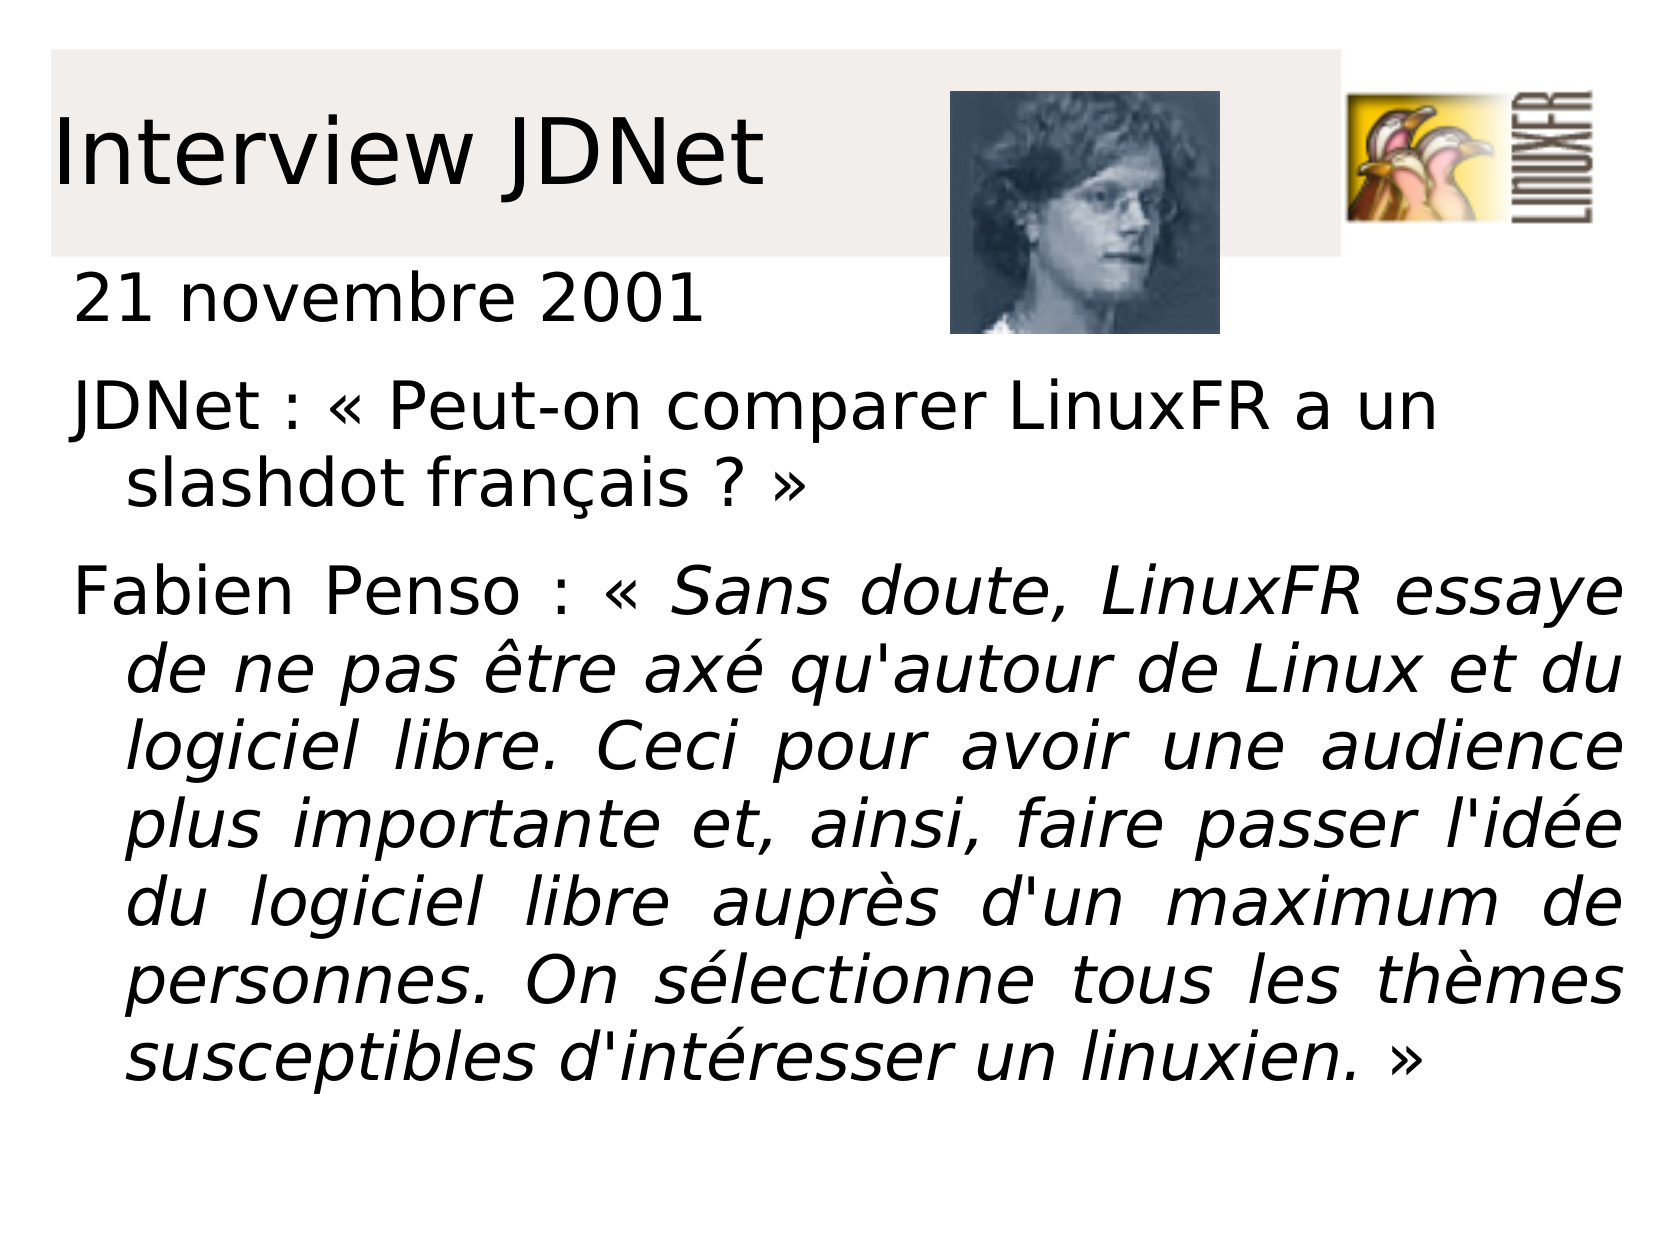

# Interview JDNet
21 novembre 2001
JDNet : « Peut-on comparer LinuxFR a un slashdot français ? »
Fabien Penso : « Sans doute, LinuxFR essaye de ne pas être axé qu'autour de Linux et du logiciel libre. Ceci pour avoir une audience plus importante et, ainsi, faire passer l'idée du logiciel libre auprès d'un maximum de personnes. On sélectionne tous les thèmes susceptibles d'intéresser un linuxien. »